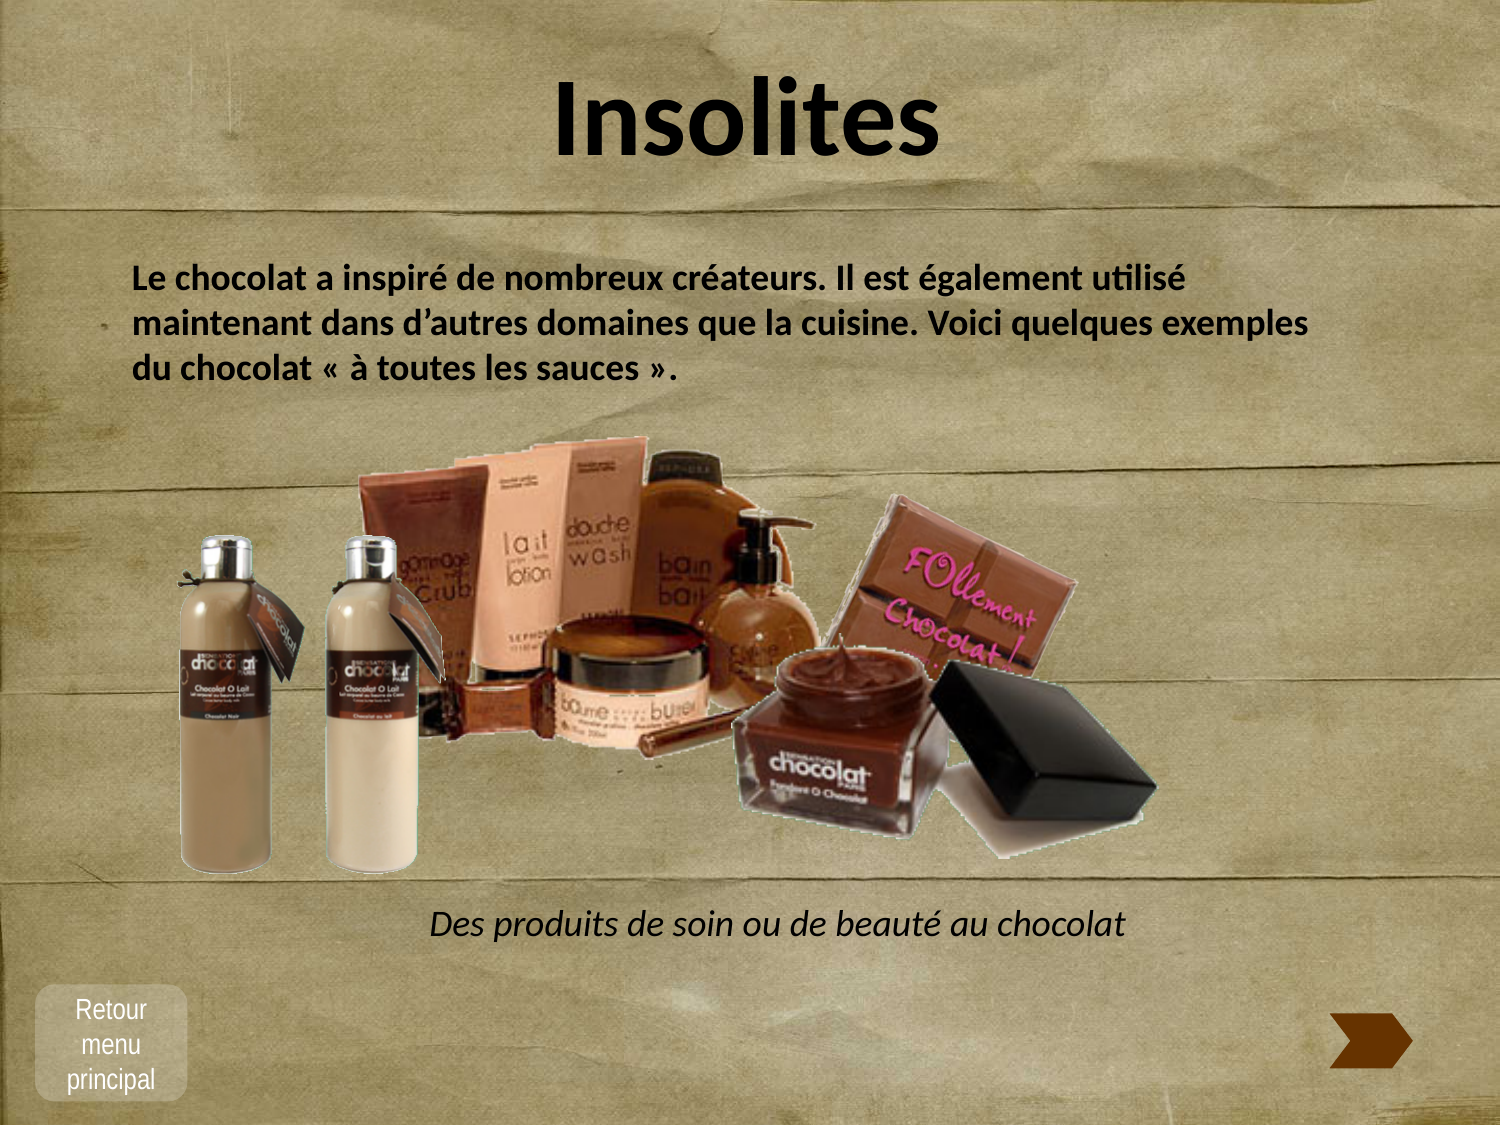

Insolites
#
Le chocolat a inspiré de nombreux créateurs. Il est également utilisé maintenant dans d’autres domaines que la cuisine. Voici quelques exemples du chocolat « à toutes les sauces ».
Des produits de soin ou de beauté au chocolat
Retour menu
principal